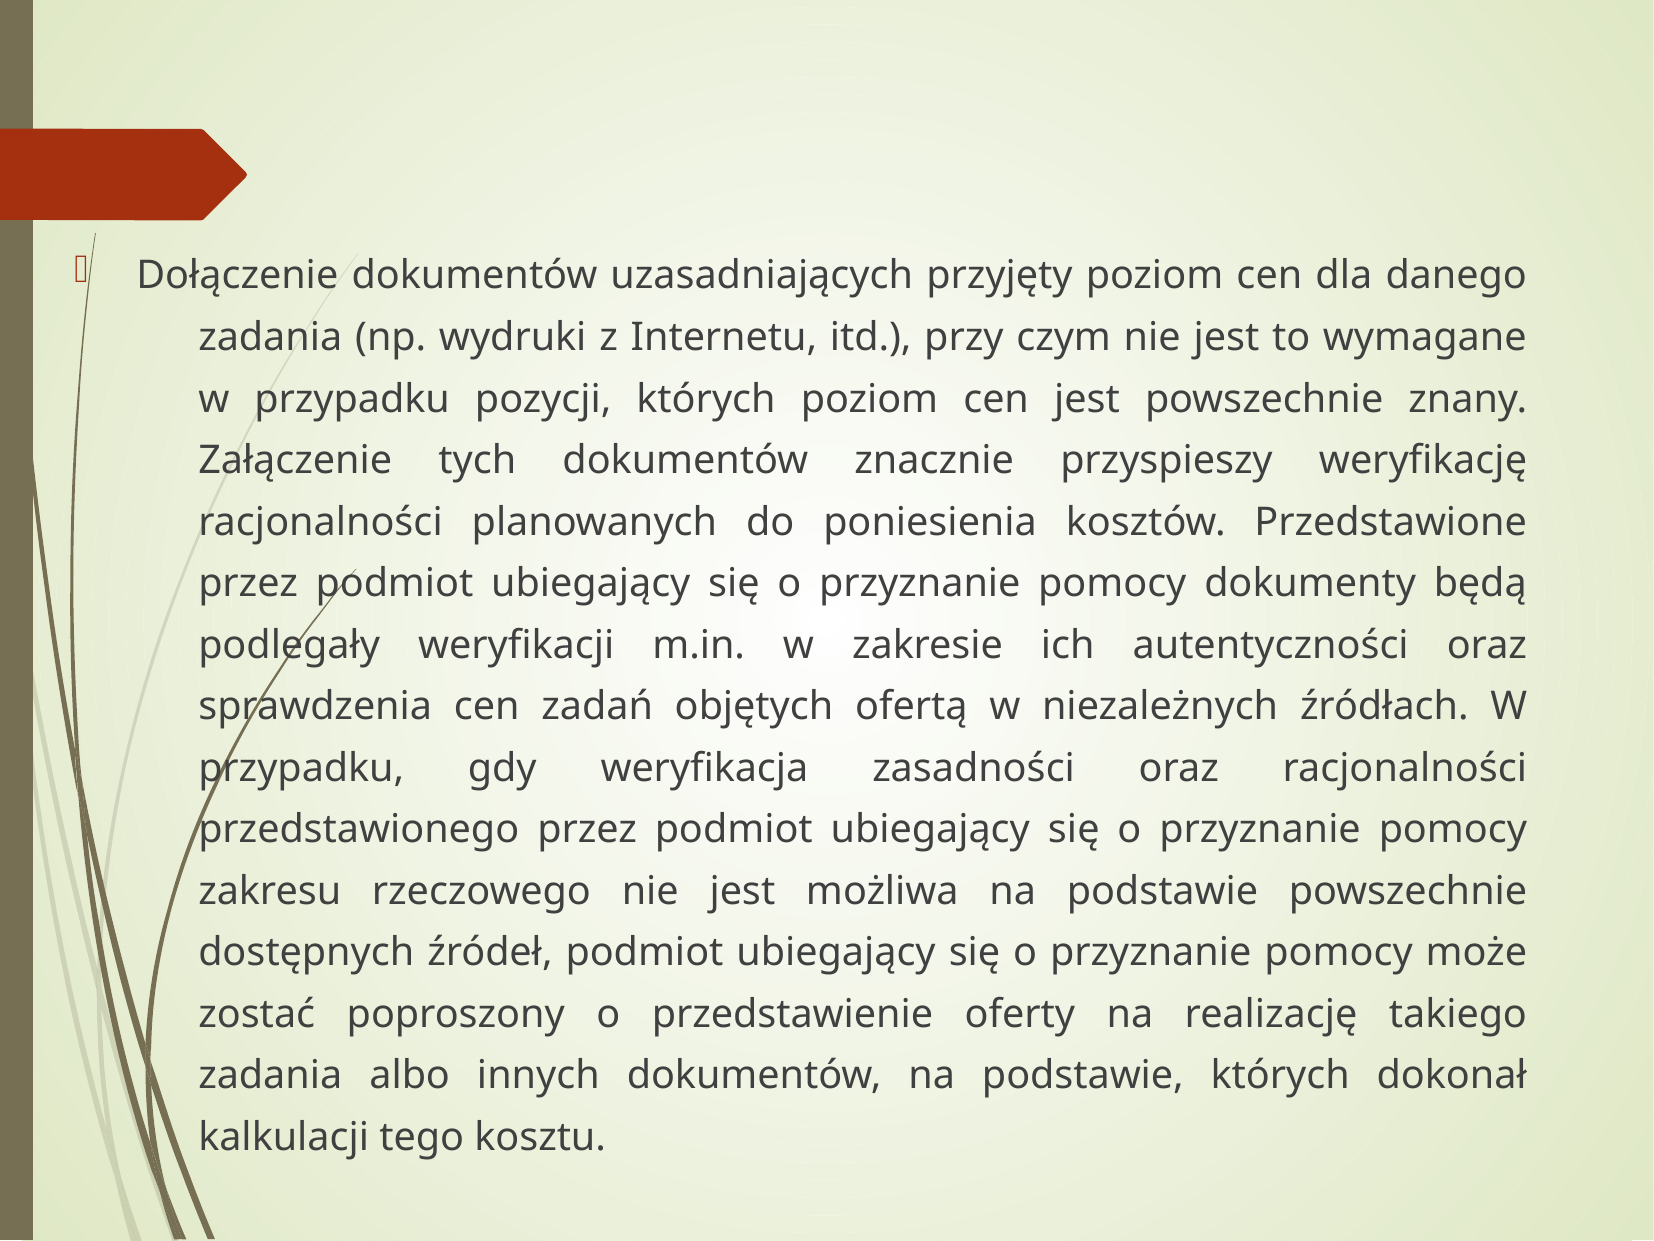

# Dołączenie dokumentów uzasadniających przyjęty poziom cen dla danego zadania (np. wydruki z Internetu, itd.), przy czym nie jest to wymagane w przypadku pozycji, których poziom cen jest powszechnie znany. Załączenie tych dokumentów znacznie przyspieszy weryfikację racjonalności planowanych do poniesienia kosztów. Przedstawione przez podmiot ubiegający się o przyznanie pomocy dokumenty będą podlegały weryfikacji m.in. w zakresie ich autentyczności oraz sprawdzenia cen zadań objętych ofertą w niezależnych źródłach. W przypadku, gdy weryfikacja zasadności oraz racjonalności przedstawionego przez podmiot ubiegający się o przyznanie pomocy zakresu rzeczowego nie jest możliwa na podstawie powszechnie dostępnych źródeł, podmiot ubiegający się o przyznanie pomocy może zostać poproszony o przedstawienie oferty na realizację takiego zadania albo innych dokumentów, na podstawie, których dokonał kalkulacji tego kosztu.